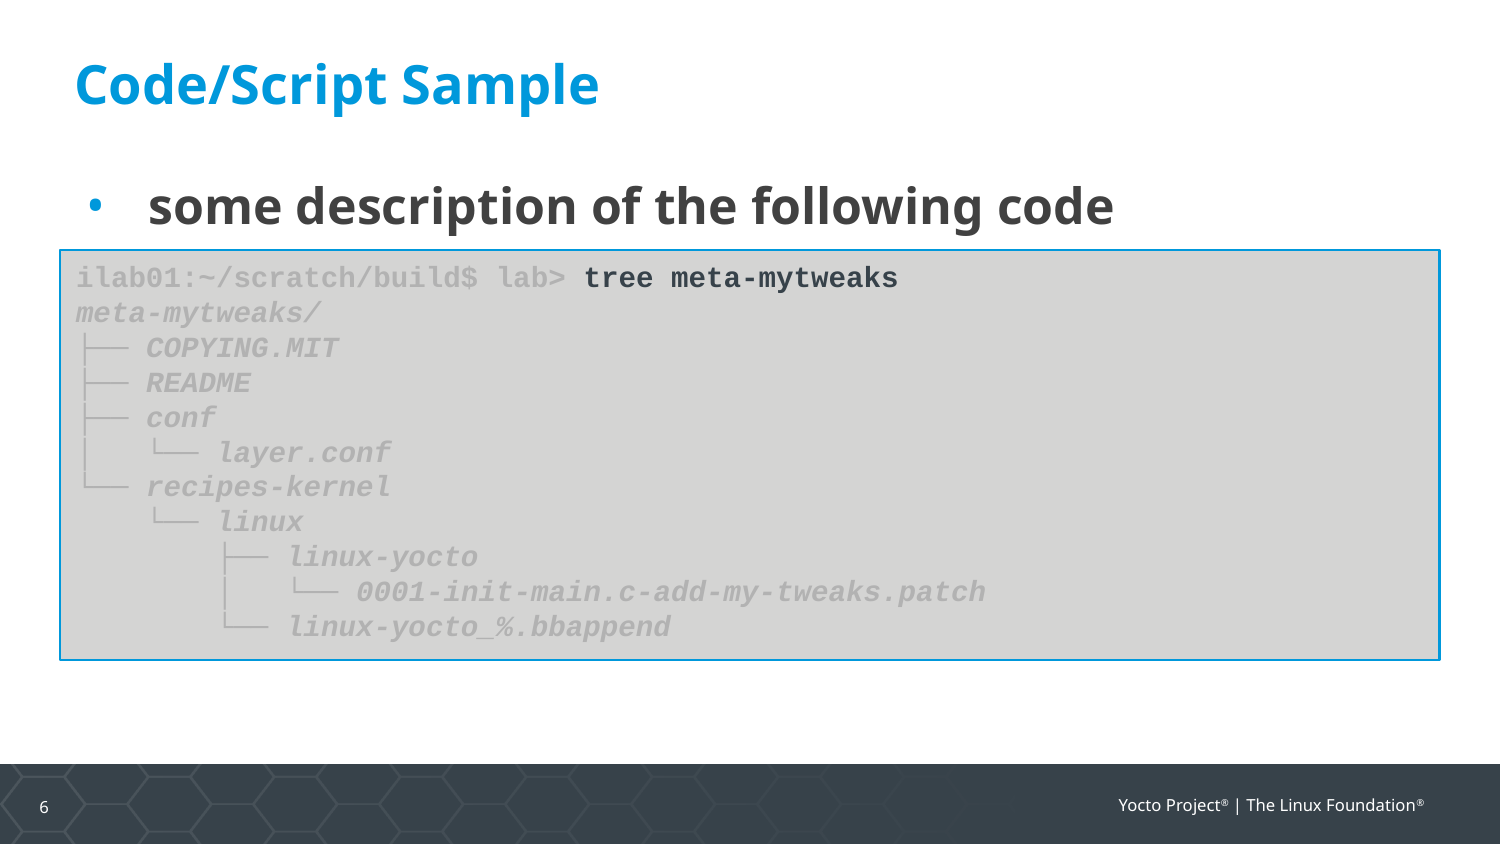

Code/Script Sample
some description of the following code
ilab01:~/scratch/build$ lab> tree meta-mytweaks
meta-mytweaks/
├── COPYING.MIT
├── README
├── conf
│   └── layer.conf
└── recipes-kernel
 └── linux
 ├── linux-yocto
 │   └── 0001-init-main.c-add-my-tweaks.patch
 └── linux-yocto_%.bbappend